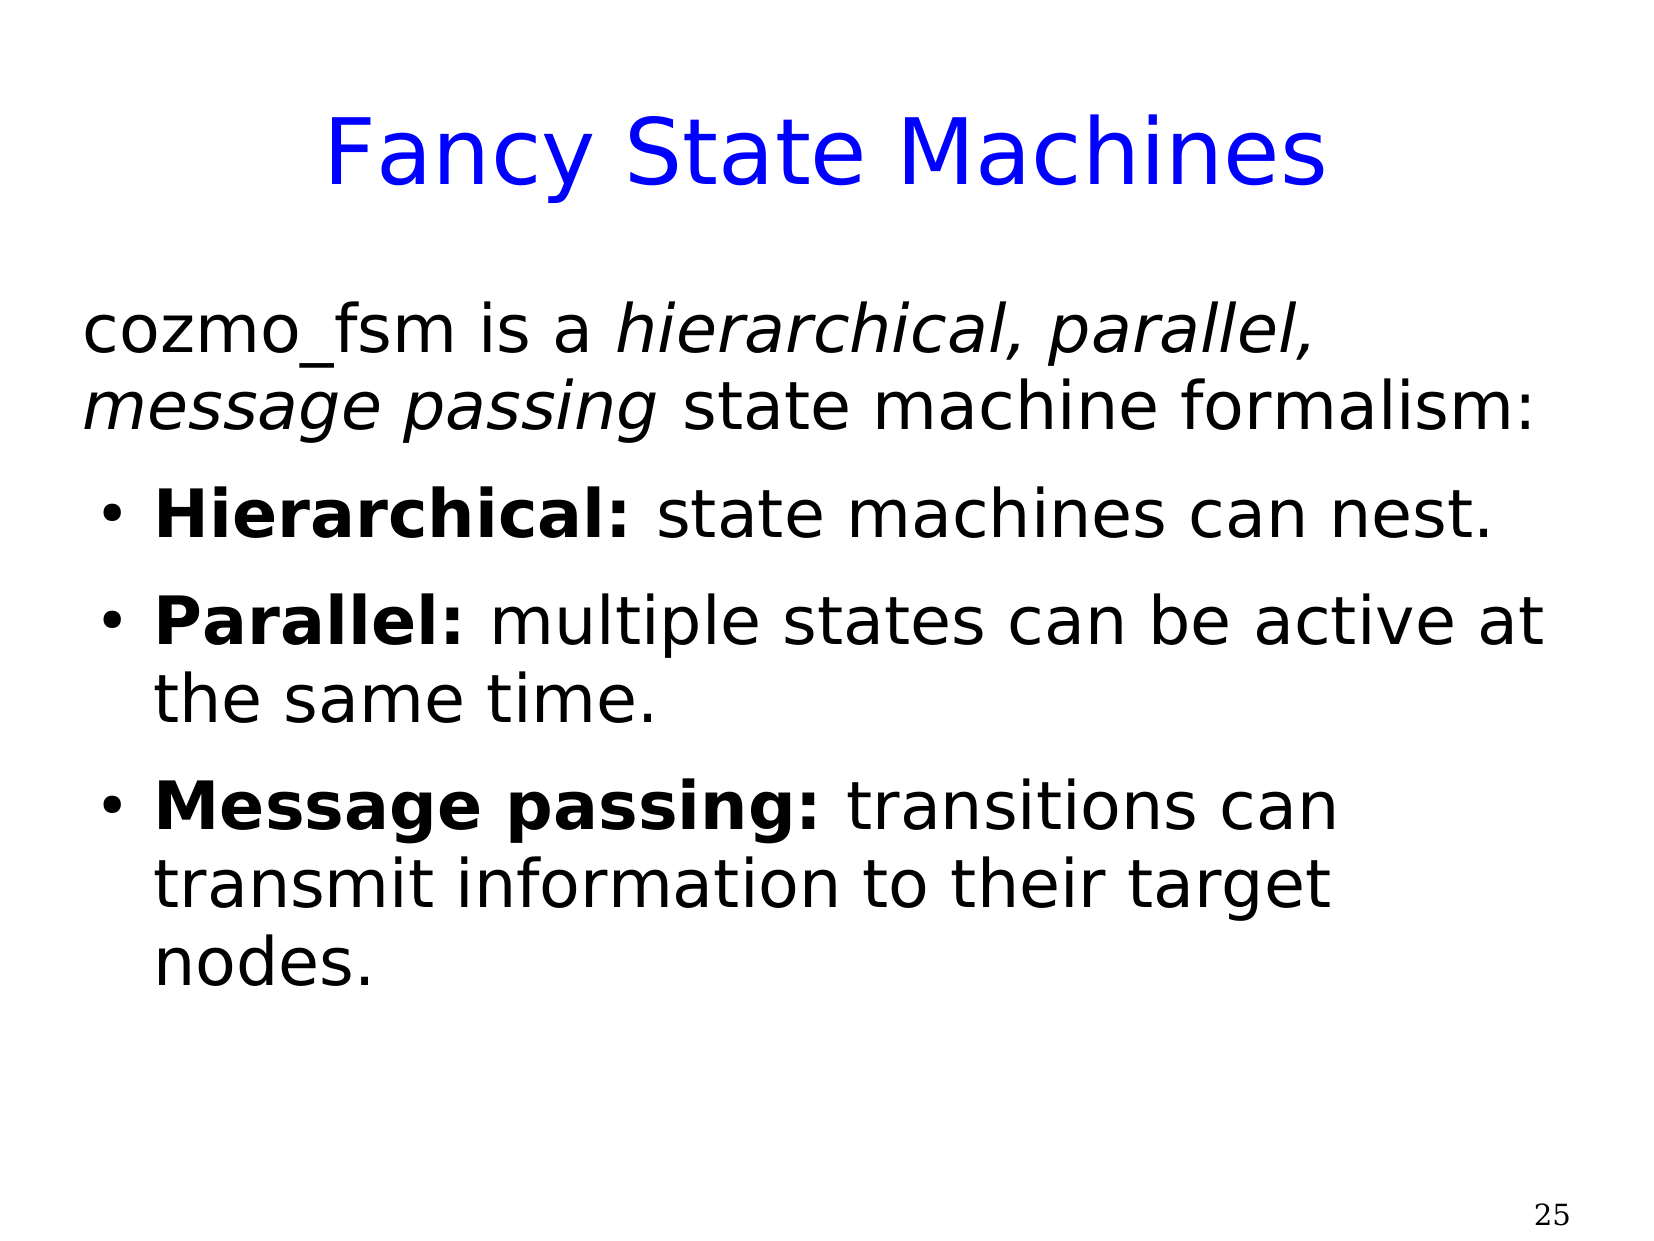

# Fancy State Machines
cozmo_fsm is a hierarchical, parallel, message passing state machine formalism:
Hierarchical: state machines can nest.
Parallel: multiple states can be active at the same time.
Message passing: transitions can transmit information to their target nodes.
25